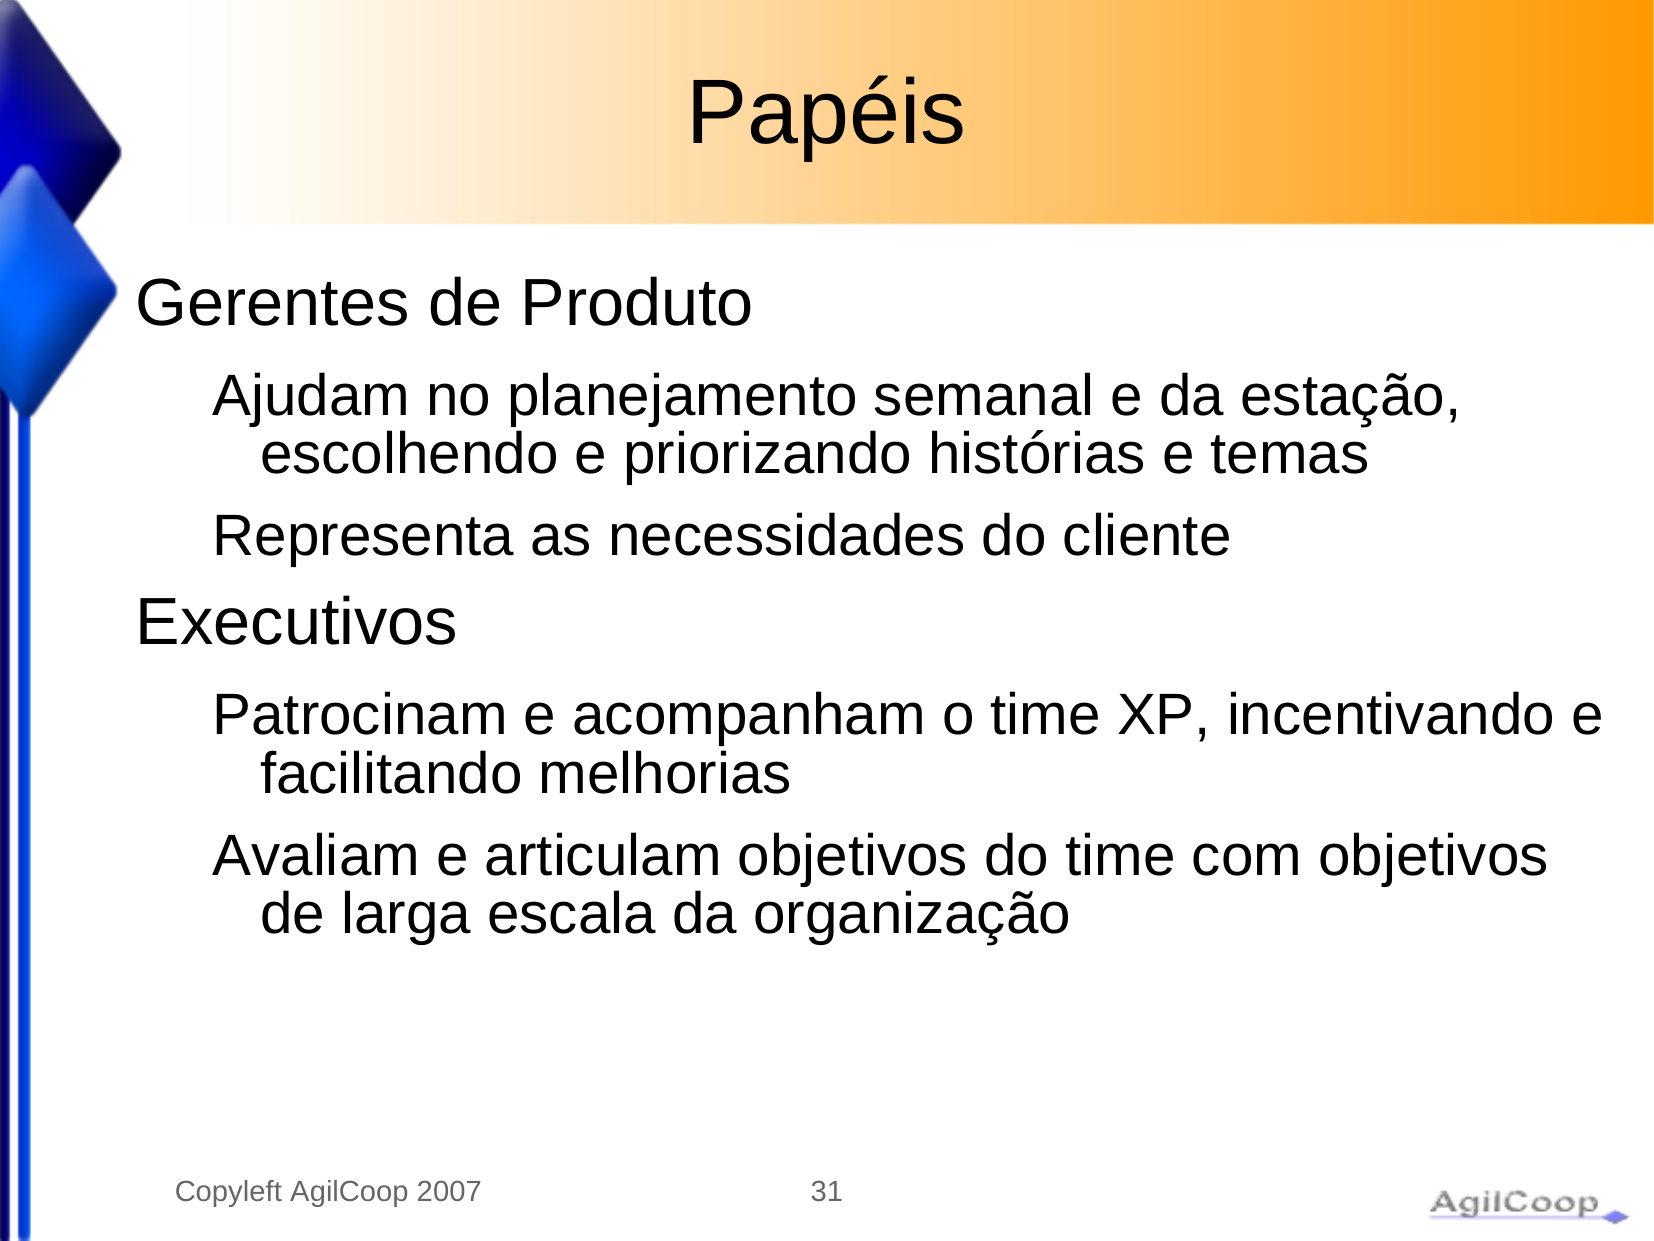

# Papéis
Gerentes de Produto
Ajudam no planejamento semanal e da estação, escolhendo e priorizando histórias e temas
Representa as necessidades do cliente
Executivos
Patrocinam e acompanham o time XP, incentivando e facilitando melhorias
Avaliam e articulam objetivos do time com objetivos de larga escala da organização
Copyleft AgilCoop 2007
31